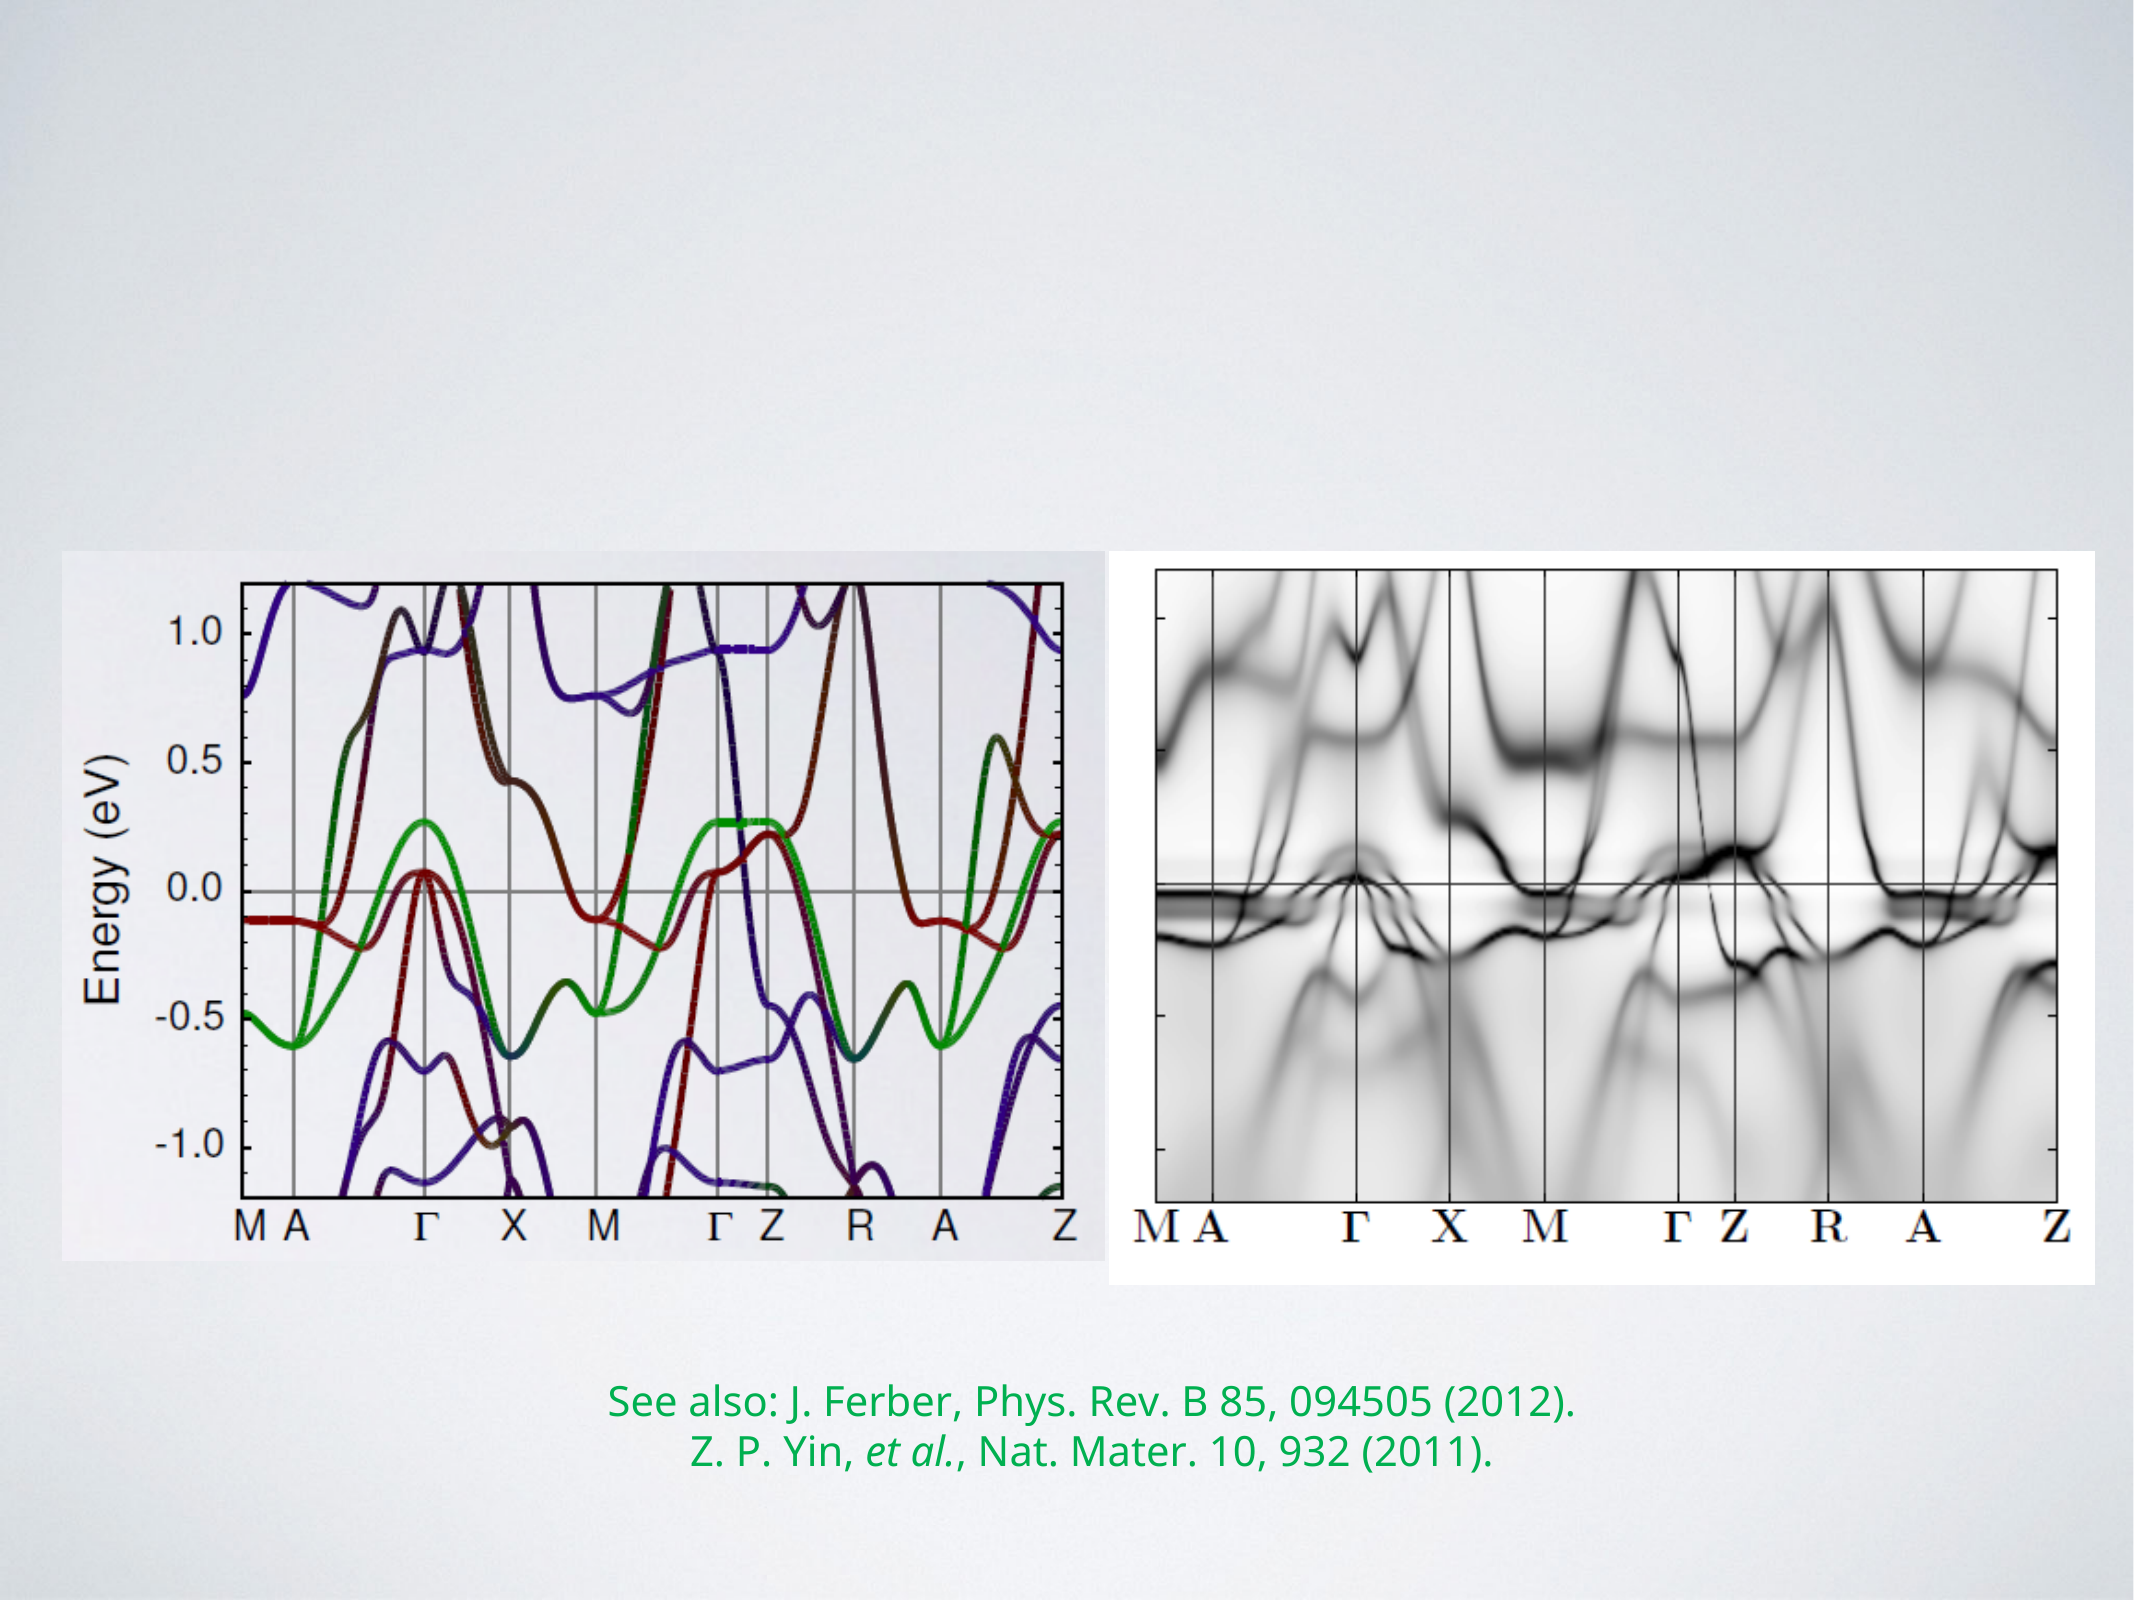

# Electronic Structure
(LDA+DMFT: U=4 eV, J=0.8 eV)
See also: J. Ferber, Phys. Rev. B 85, 094505 (2012).
Z. P. Yin, et al., Nat. Mater. 10, 932 (2011).